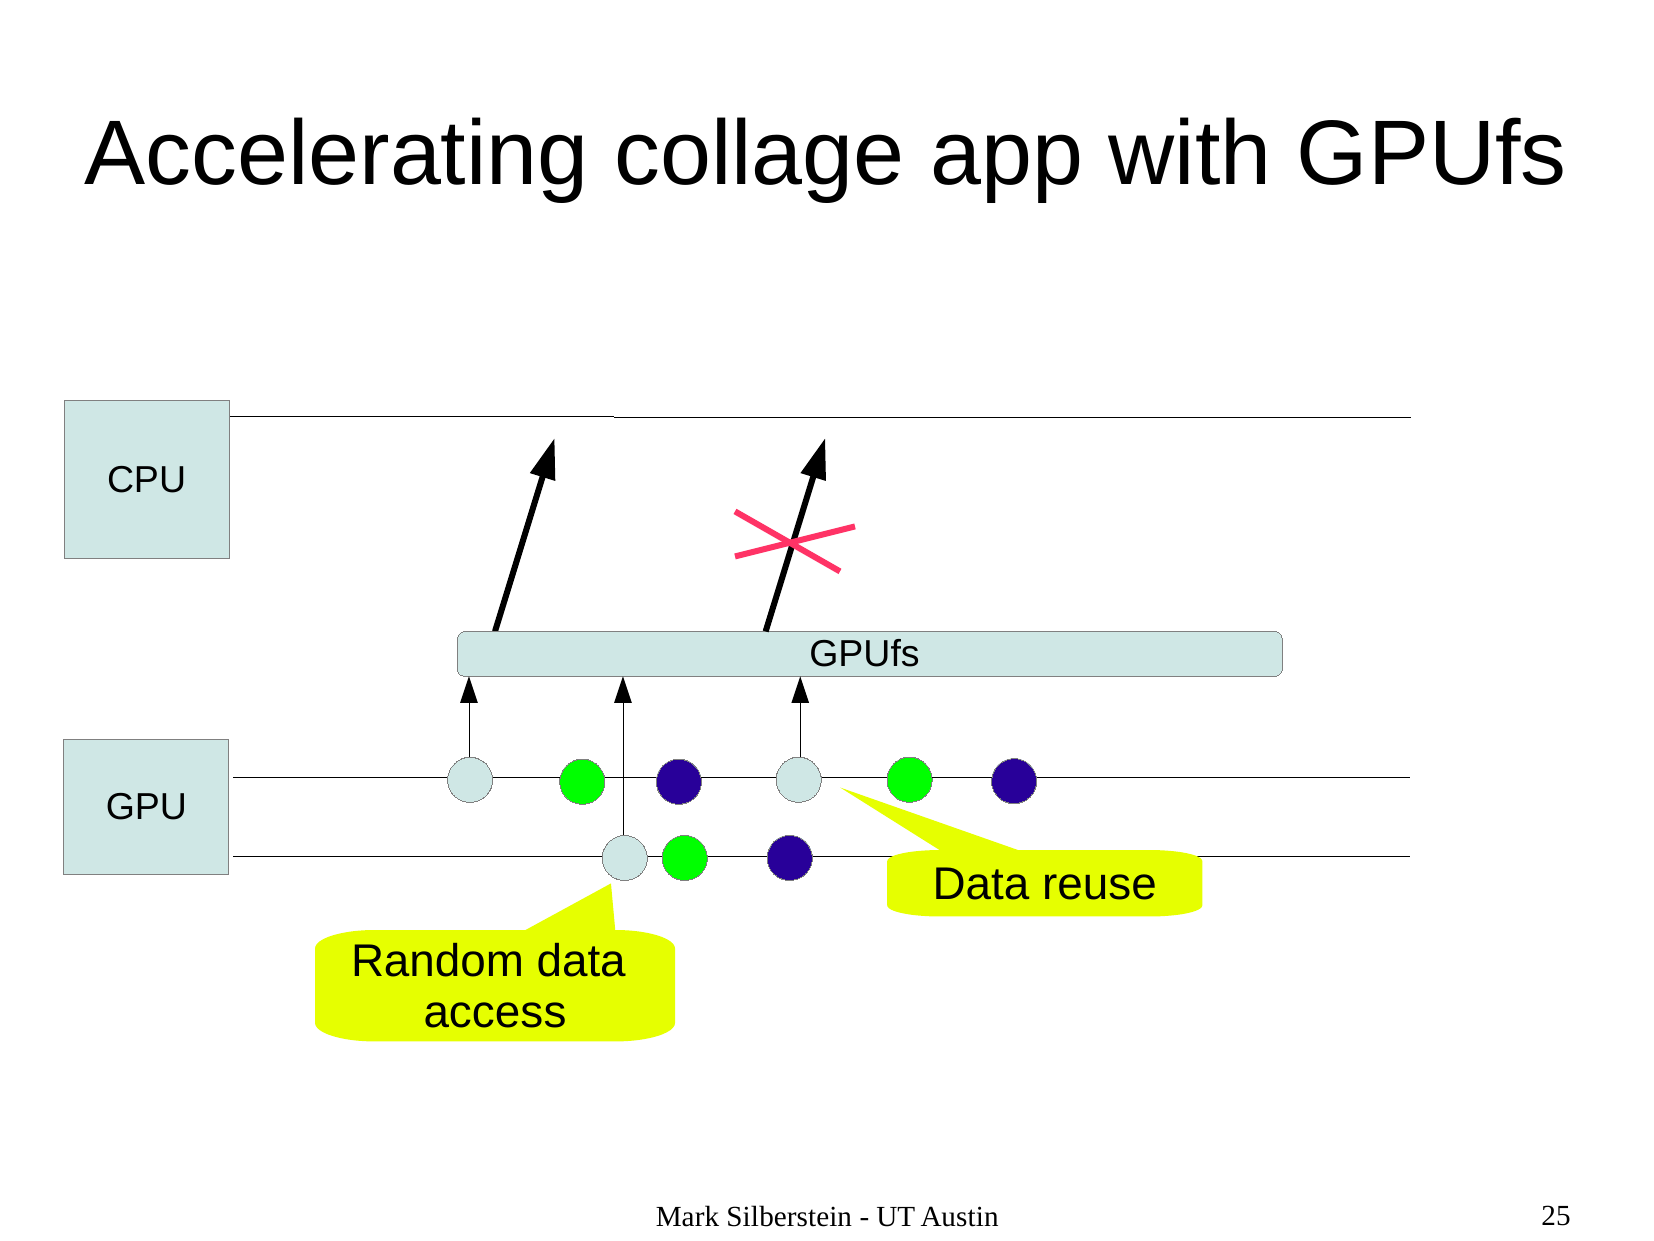

# Accelerating collage app with GPUfs
CPU
CPU
CPU
GPUfs
GPU
Data reuse
Random data
access
25
Mark Silberstein - UT Austin